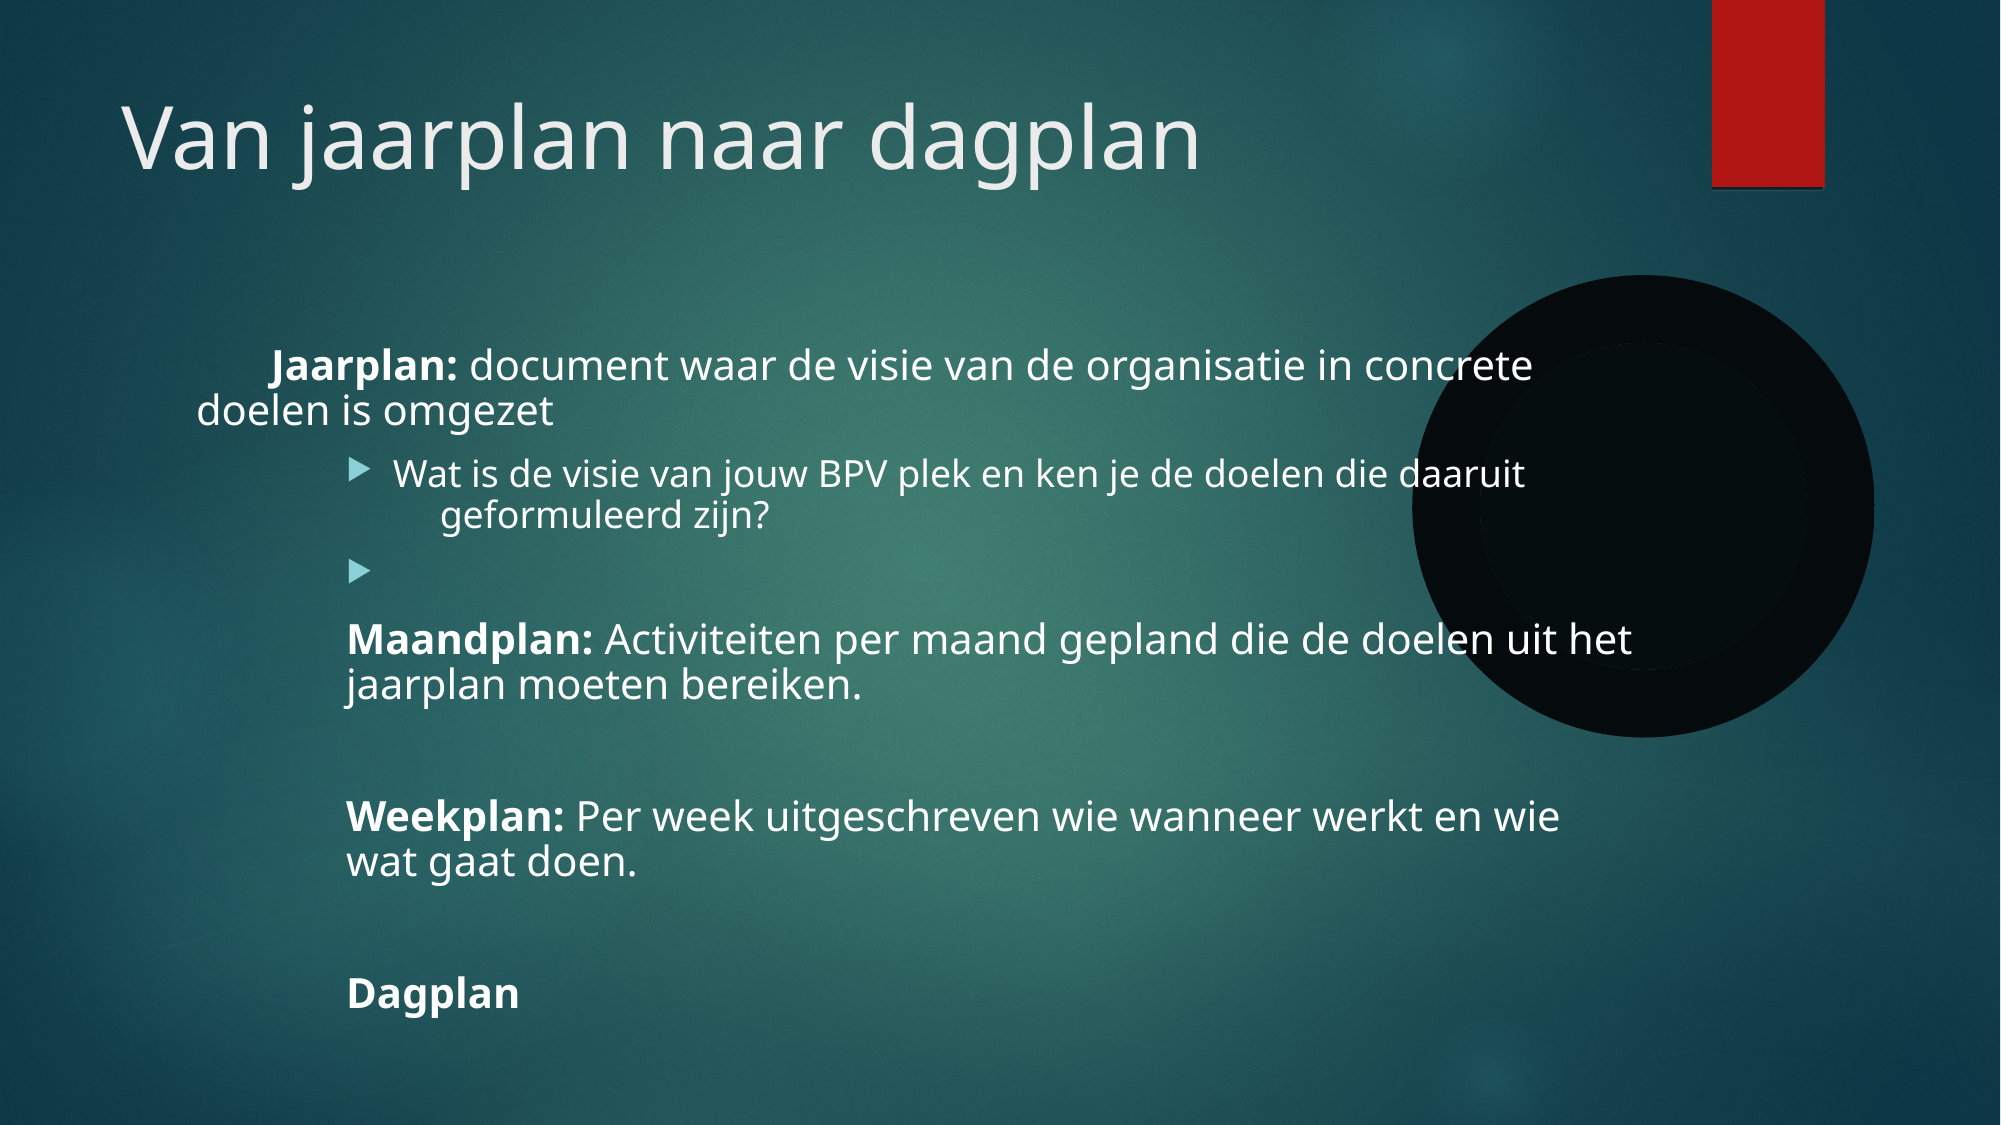

# Van jaarplan naar dagplan
	Jaarplan: document waar de visie van de organisatie in concrete 	doelen is omgezet
Wat is de visie van jouw BPV plek en ken je de doelen die daaruit geformuleerd zijn?
Maandplan: Activiteiten per maand gepland die de doelen uit het jaarplan moeten bereiken.
Weekplan: Per week uitgeschreven wie wanneer werkt en wie wat gaat doen.
Dagplan